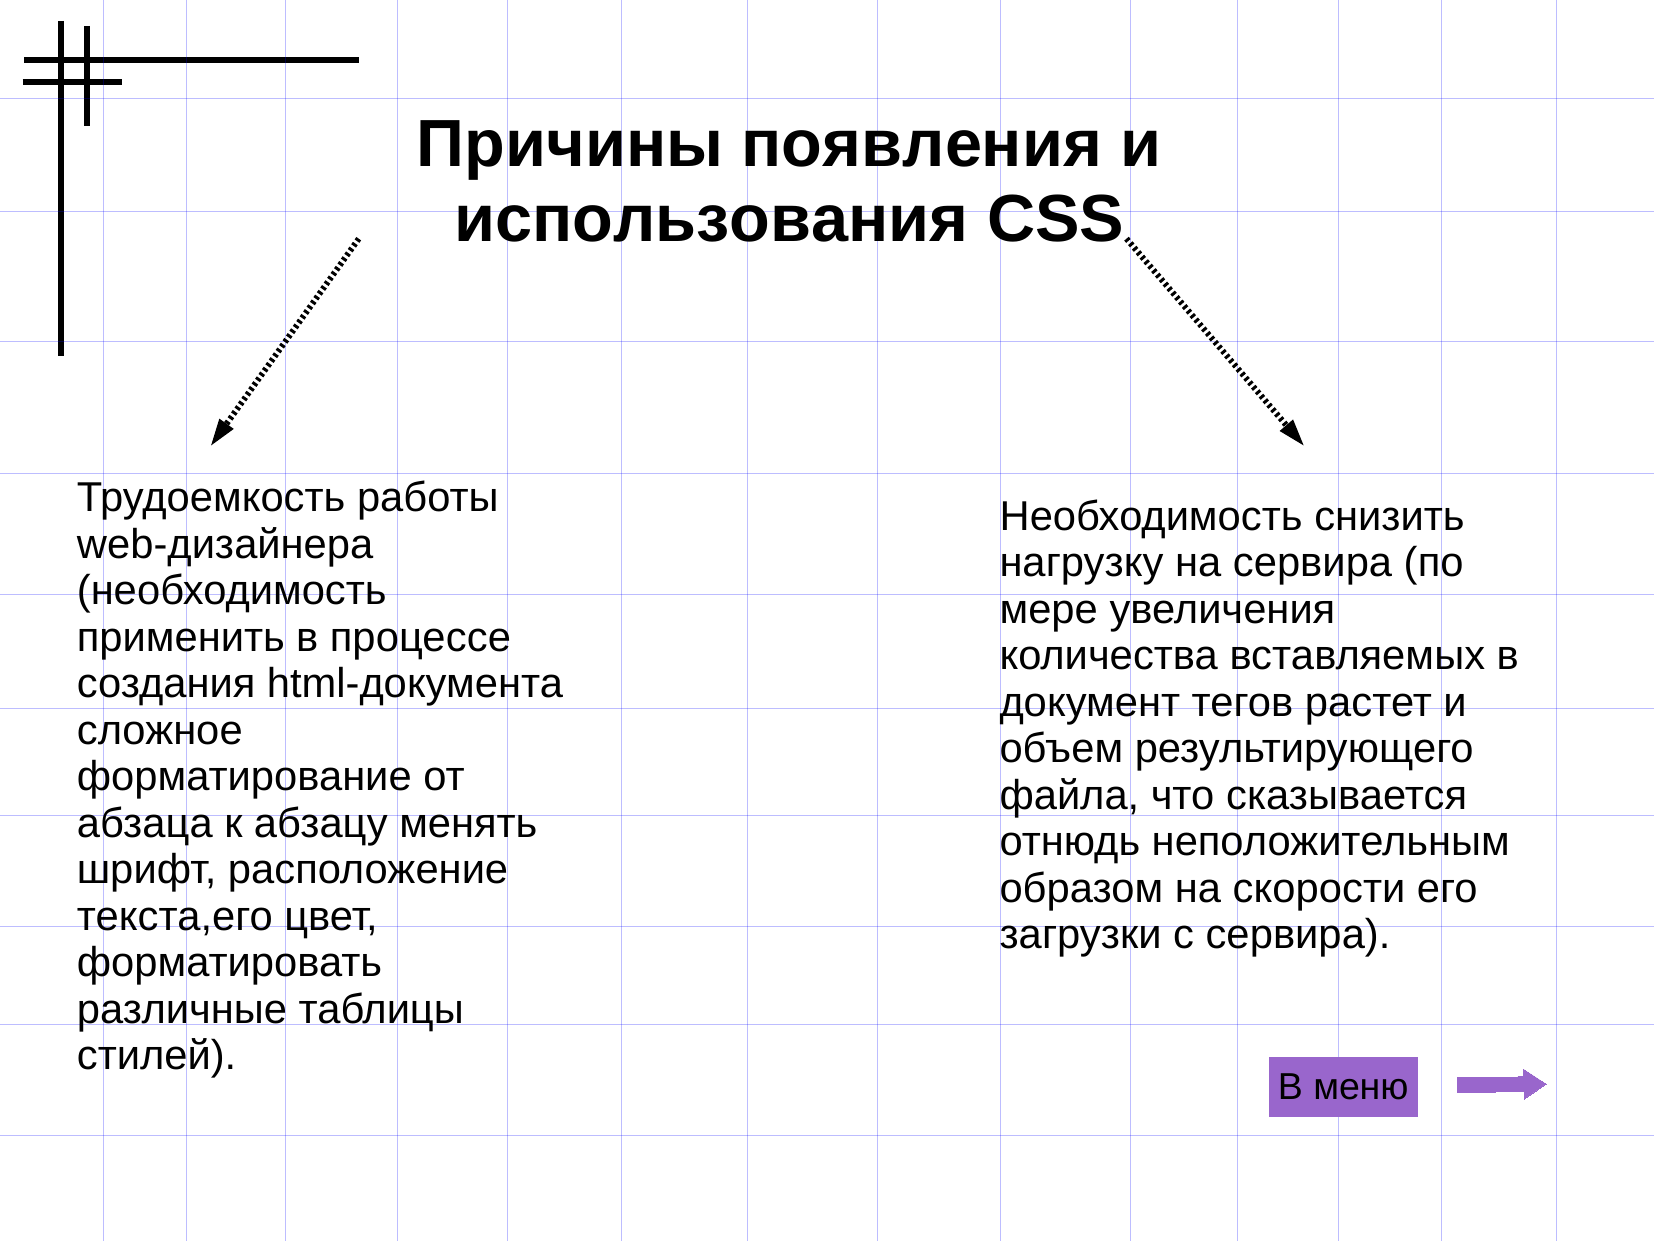

Причины появления и использования CSS
Трудоемкость работы web-дизайнера (необходимость применить в процессе создания html-документа сложное форматирование от абзаца к абзацу менять шрифт, расположение текста,его цвет, форматировать различные таблицы стилей).
Необходимость снизить нагрузку на сервира (по мере увеличения количества вставляемых в документ тегов растет и объем результирующего файла, что сказывается отнюдь неположительным образом на скорости его загрузки с сервира).
В меню